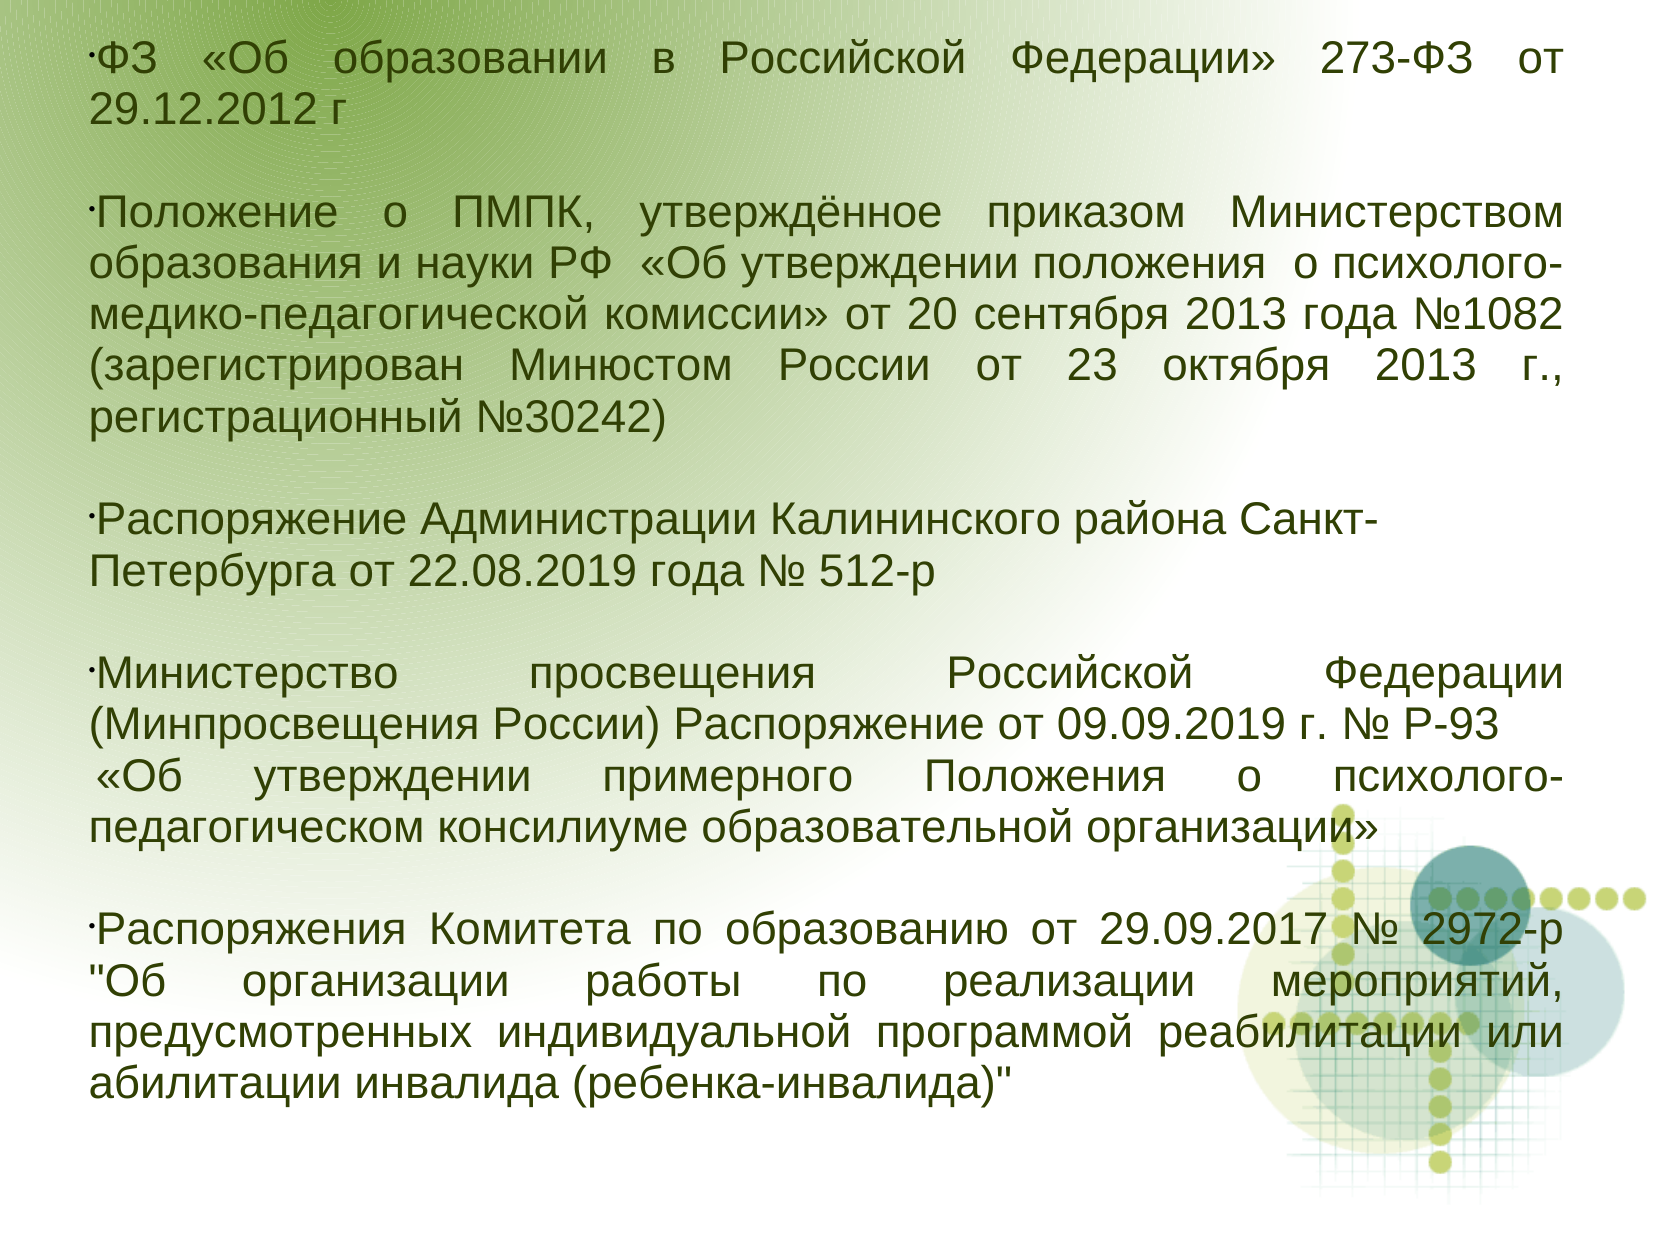

# ФЗ «Об образовании в Российской Федерации» 273-ФЗ от 29.12.2012 г
Положение о ПМПК, утверждённое приказом Министерством образования и науки РФ «Об утверждении положения о психолого-медико-педагогической комиссии» от 20 сентября 2013 года №1082 (зарегистрирован Минюстом России от 23 октября 2013 г., регистрационный №30242)
Распоряжение Администрации Калининского района Санкт-Петербурга от 22.08.2019 года № 512-р
Министерство просвещения Российской Федерации (Минпросвещения России) Распоряжение от 09.09.2019 г. № Р-93
«Об утверждении примерного Положения о психолого-педагогическом консилиуме образовательной организации»
Распоряжения Комитета по образованию от 29.09.2017 № 2972-р "Об организации работы по реализации мероприятий, предусмотренных индивидуальной программой реабилитации или абилитации инвалида (ребенка-инвалида)"